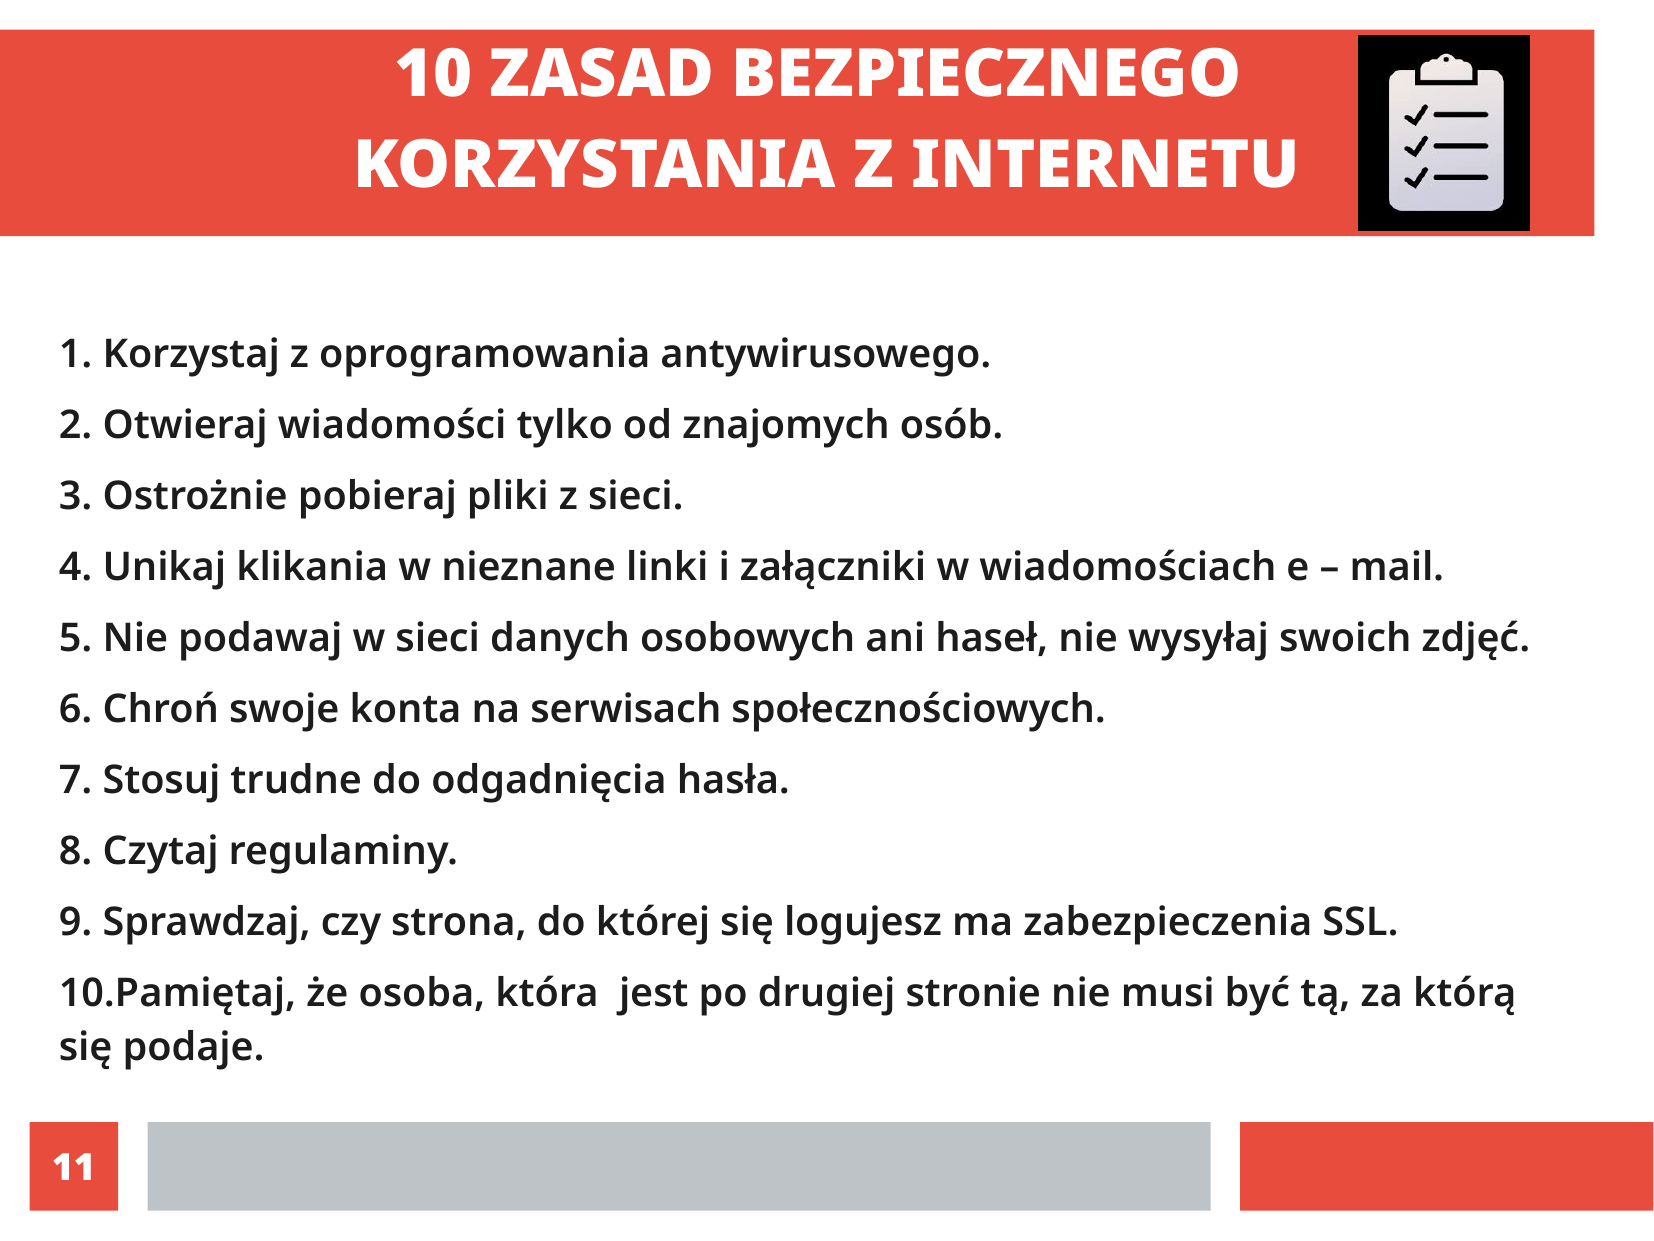

# 10 ZASAD BEZPIECZNEGO KORZYSTANIA Z INTERNETU
1. Korzystaj z oprogramowania antywirusowego.
2. Otwieraj wiadomości tylko od znajomych osób.
3. Ostrożnie pobieraj pliki z sieci.
4. Unikaj klikania w nieznane linki i załączniki w wiadomościach e – mail.
5. Nie podawaj w sieci danych osobowych ani haseł, nie wysyłaj swoich zdjęć.
6. Chroń swoje konta na serwisach społecznościowych.
7. Stosuj trudne do odgadnięcia hasła.
8. Czytaj regulaminy.
9. Sprawdzaj, czy strona, do której się logujesz ma zabezpieczenia SSL.
10.Pamiętaj, że osoba, która jest po drugiej stronie nie musi być tą, za którą się podaje.
11